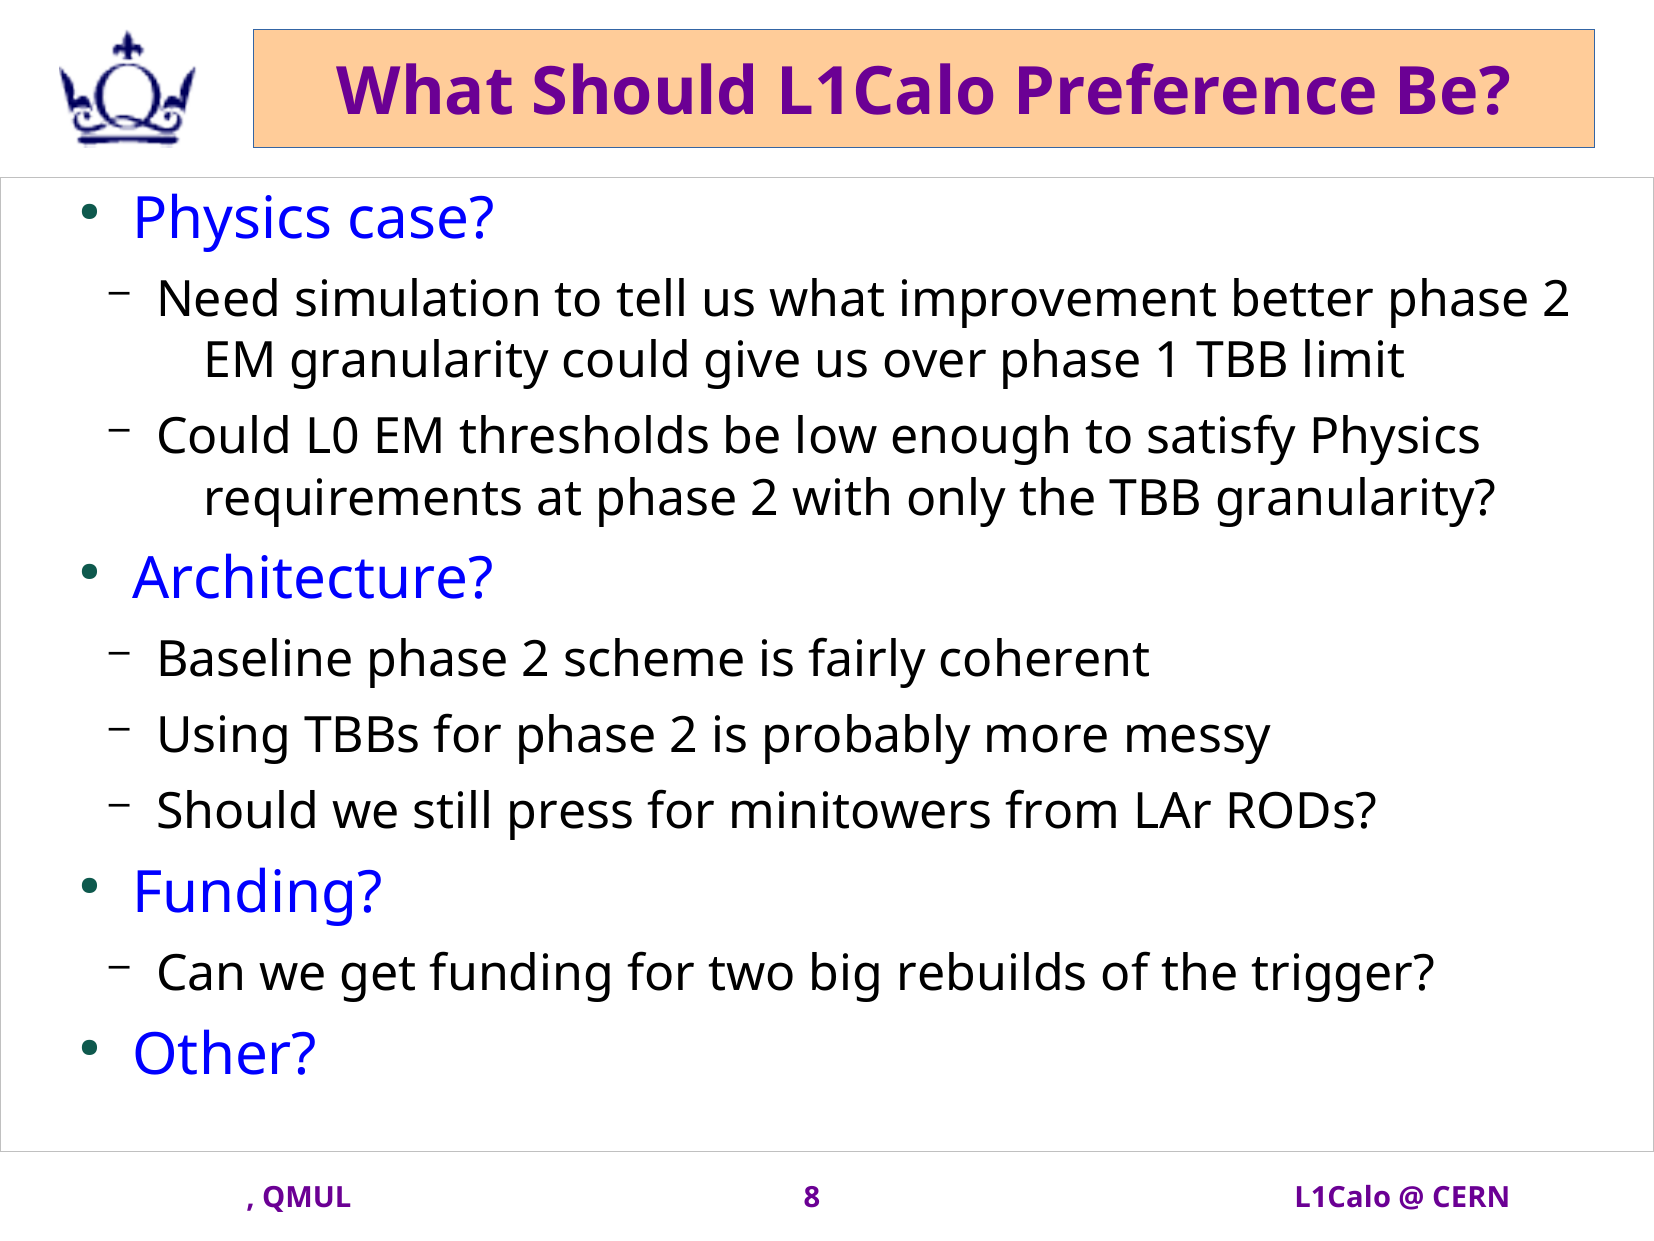

# What Should L1Calo Preference Be?
Physics case?
Need simulation to tell us what improvement better phase 2 EM granularity could give us over phase 1 TBB limit
Could L0 EM thresholds be low enough to satisfy Physics requirements at phase 2 with only the TBB granularity?
Architecture?
Baseline phase 2 scheme is fairly coherent
Using TBBs for phase 2 is probably more messy
Should we still press for minitowers from LAr RODs?
Funding?
Can we get funding for two big rebuilds of the trigger?
Other?